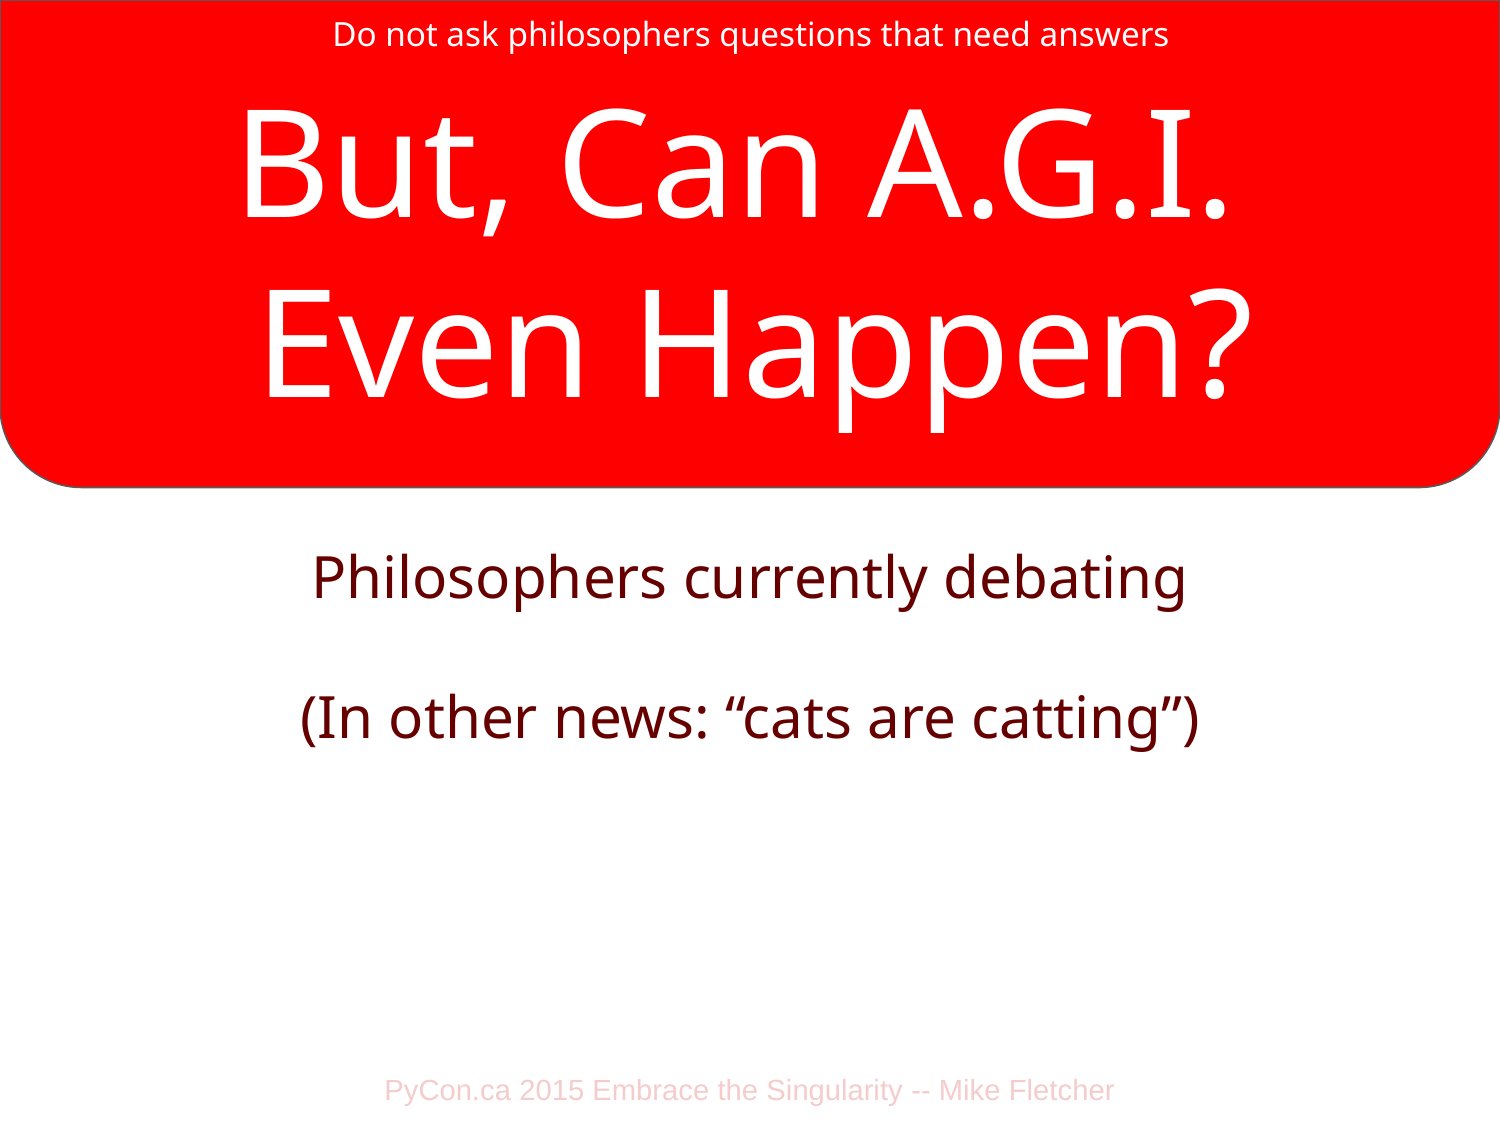

Do not ask philosophers questions that need answers
# But, Can A.G.I. Even Happen?
Philosophers currently debating
(In other news: “cats are catting”)